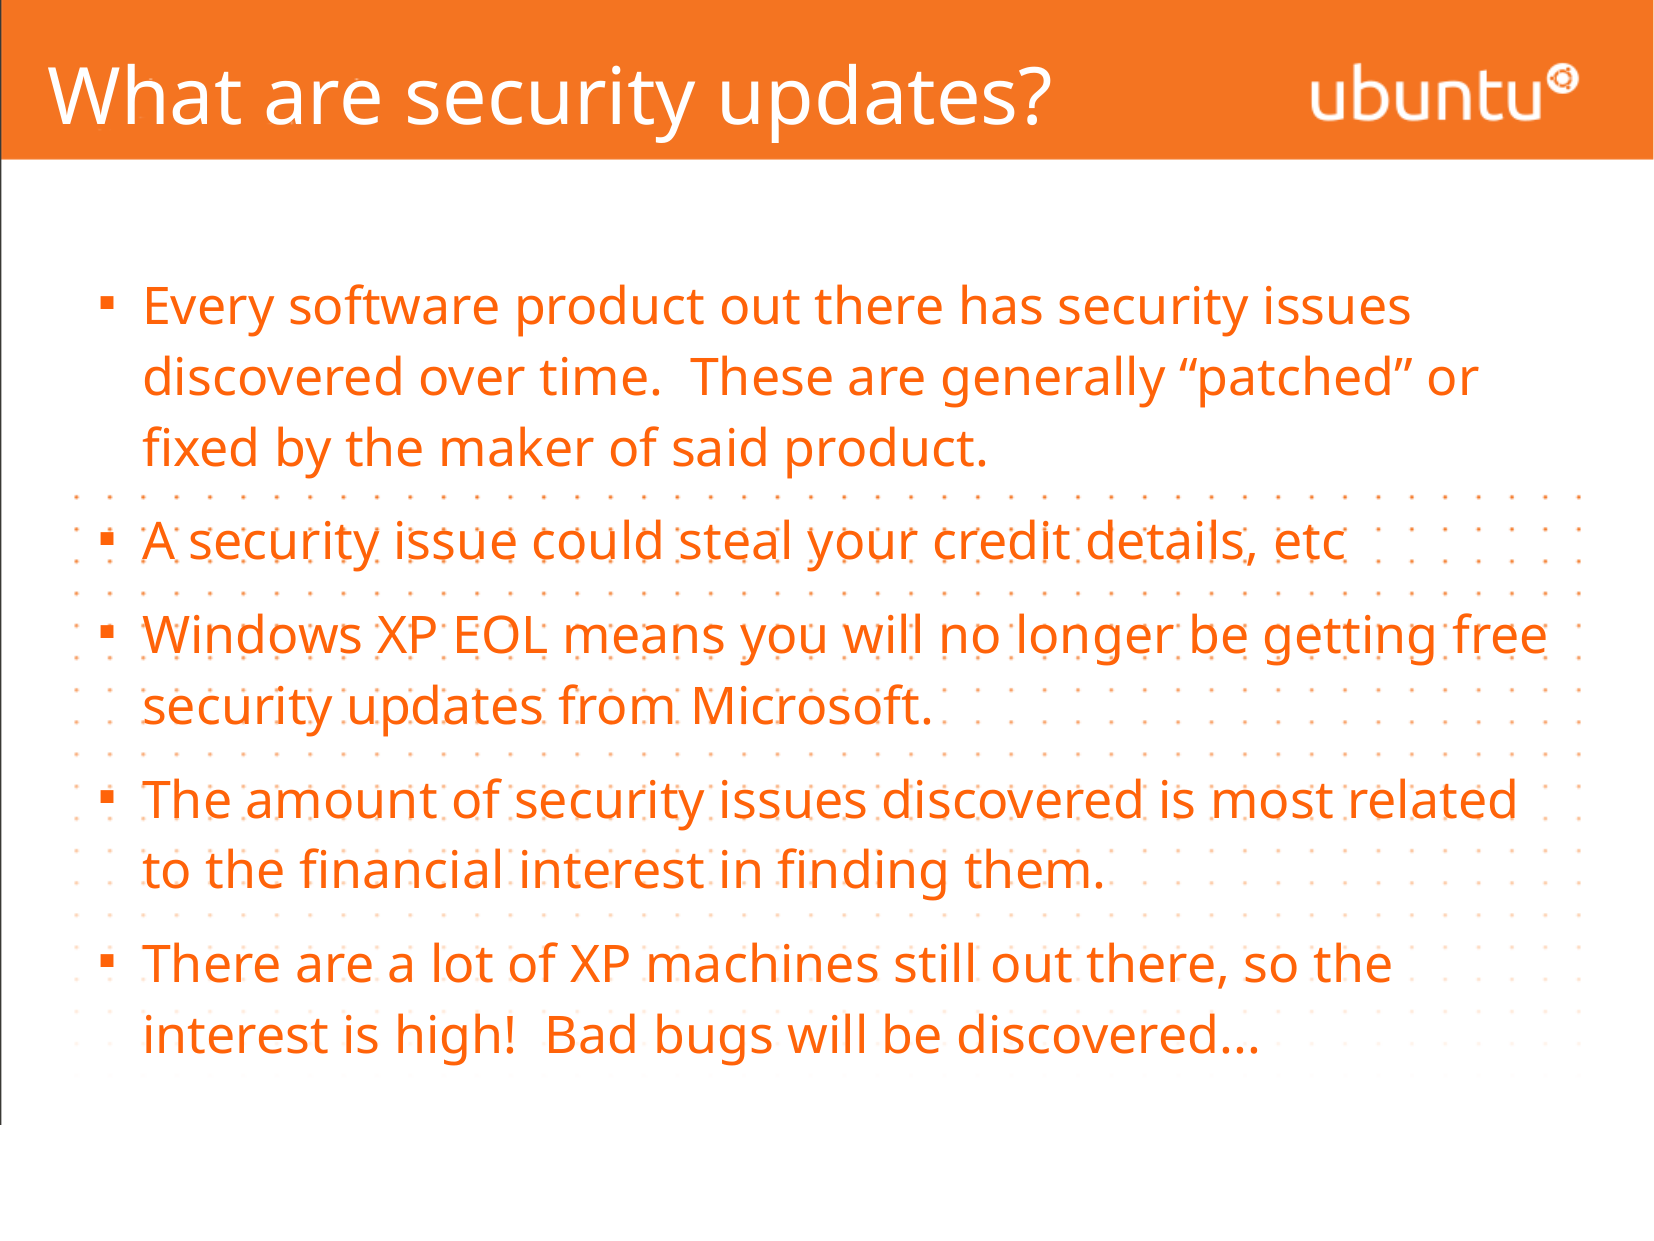

# What are security updates?
Every software product out there has security issues discovered over time. These are generally “patched” or fixed by the maker of said product.
A security issue could steal your credit details, etc
Windows XP EOL means you will no longer be getting free security updates from Microsoft.
The amount of security issues discovered is most related to the financial interest in finding them.
There are a lot of XP machines still out there, so the interest is high! Bad bugs will be discovered...